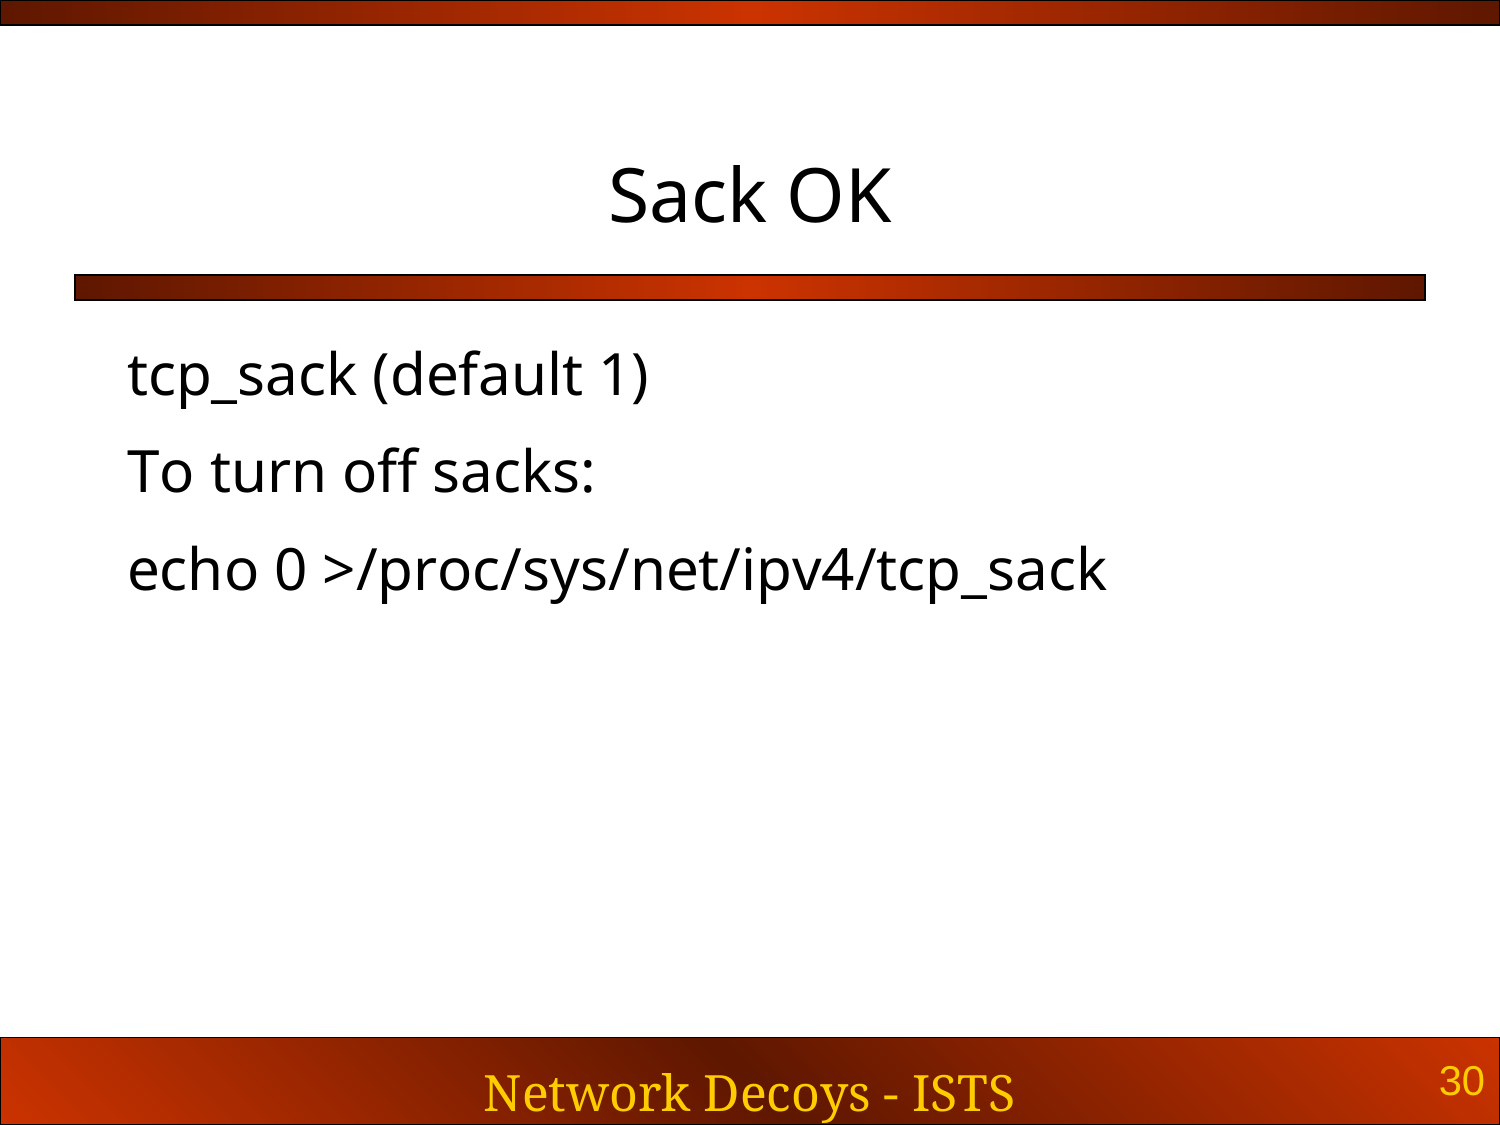

# Sack OK
tcp_sack (default 1)
To turn off sacks:
echo 0 >/proc/sys/net/ipv4/tcp_sack